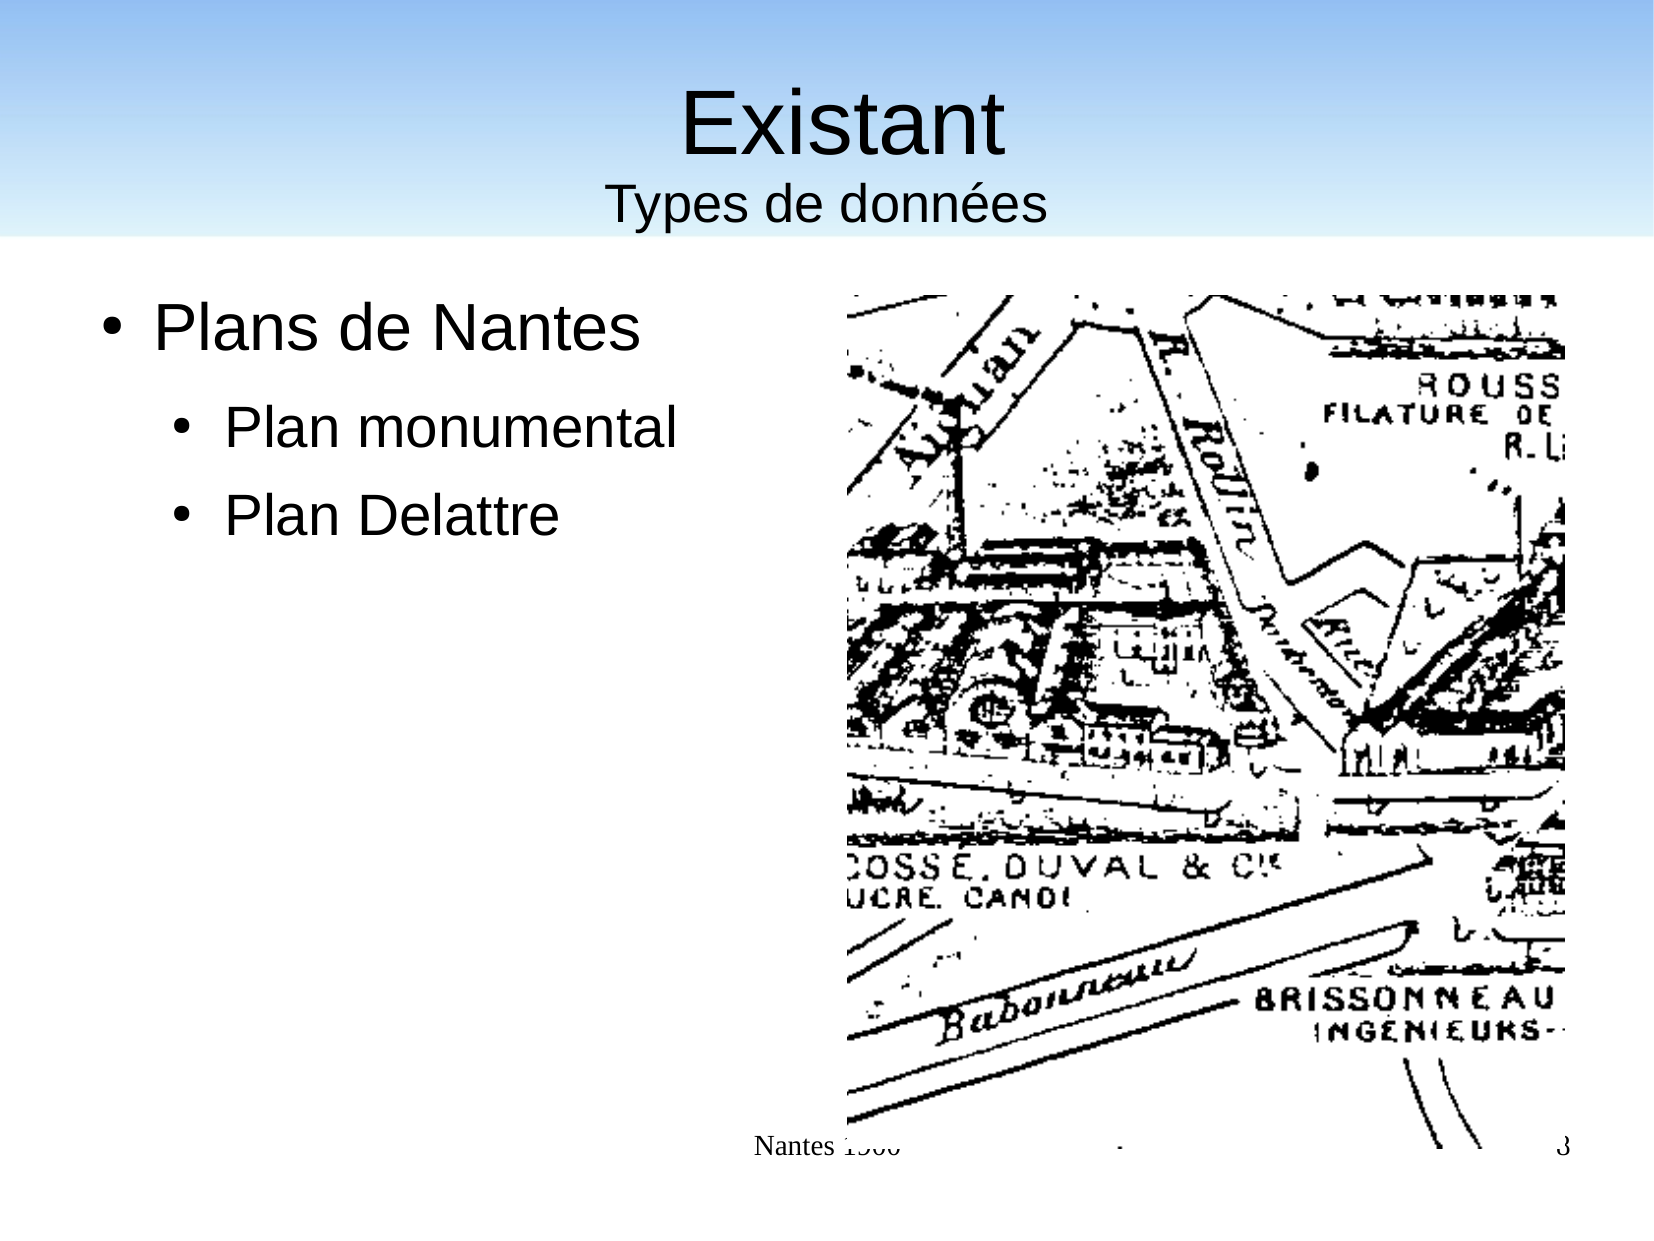

# Existant Types de données
Plans de Nantes
Plan monumental
Plan Delattre
Nantes 1900
8